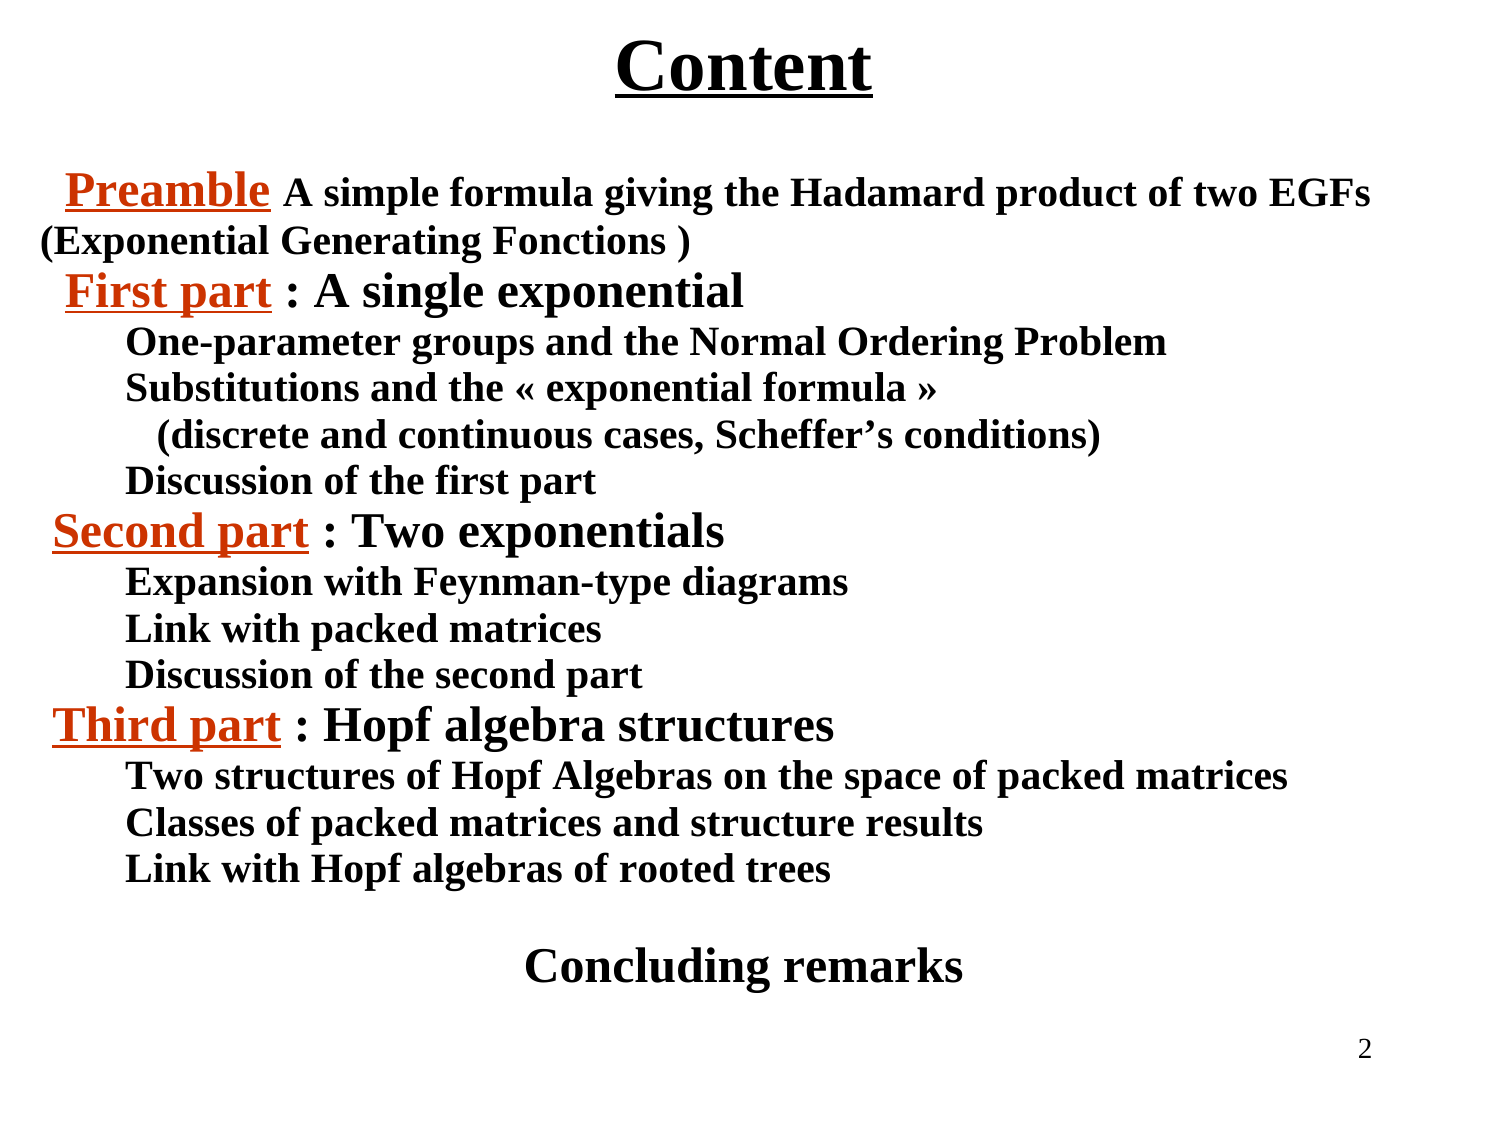

Content
 Preamble A simple formula giving the Hadamard product of two EGFs (Exponential Generating Fonctions )
 First part : A single exponential
 One-parameter groups and the Normal Ordering Problem
 Substitutions and the « exponential formula »
 (discrete and continuous cases, Scheffer’s conditions)
 Discussion of the first part
 Second part : Two exponentials
 Expansion with Feynman-type diagrams
 Link with packed matrices
 Discussion of the second part
 Third part : Hopf algebra structures
 Two structures of Hopf Algebras on the space of packed matrices
 Classes of packed matrices and structure results
 Link with Hopf algebras of rooted trees
Concluding remarks
2